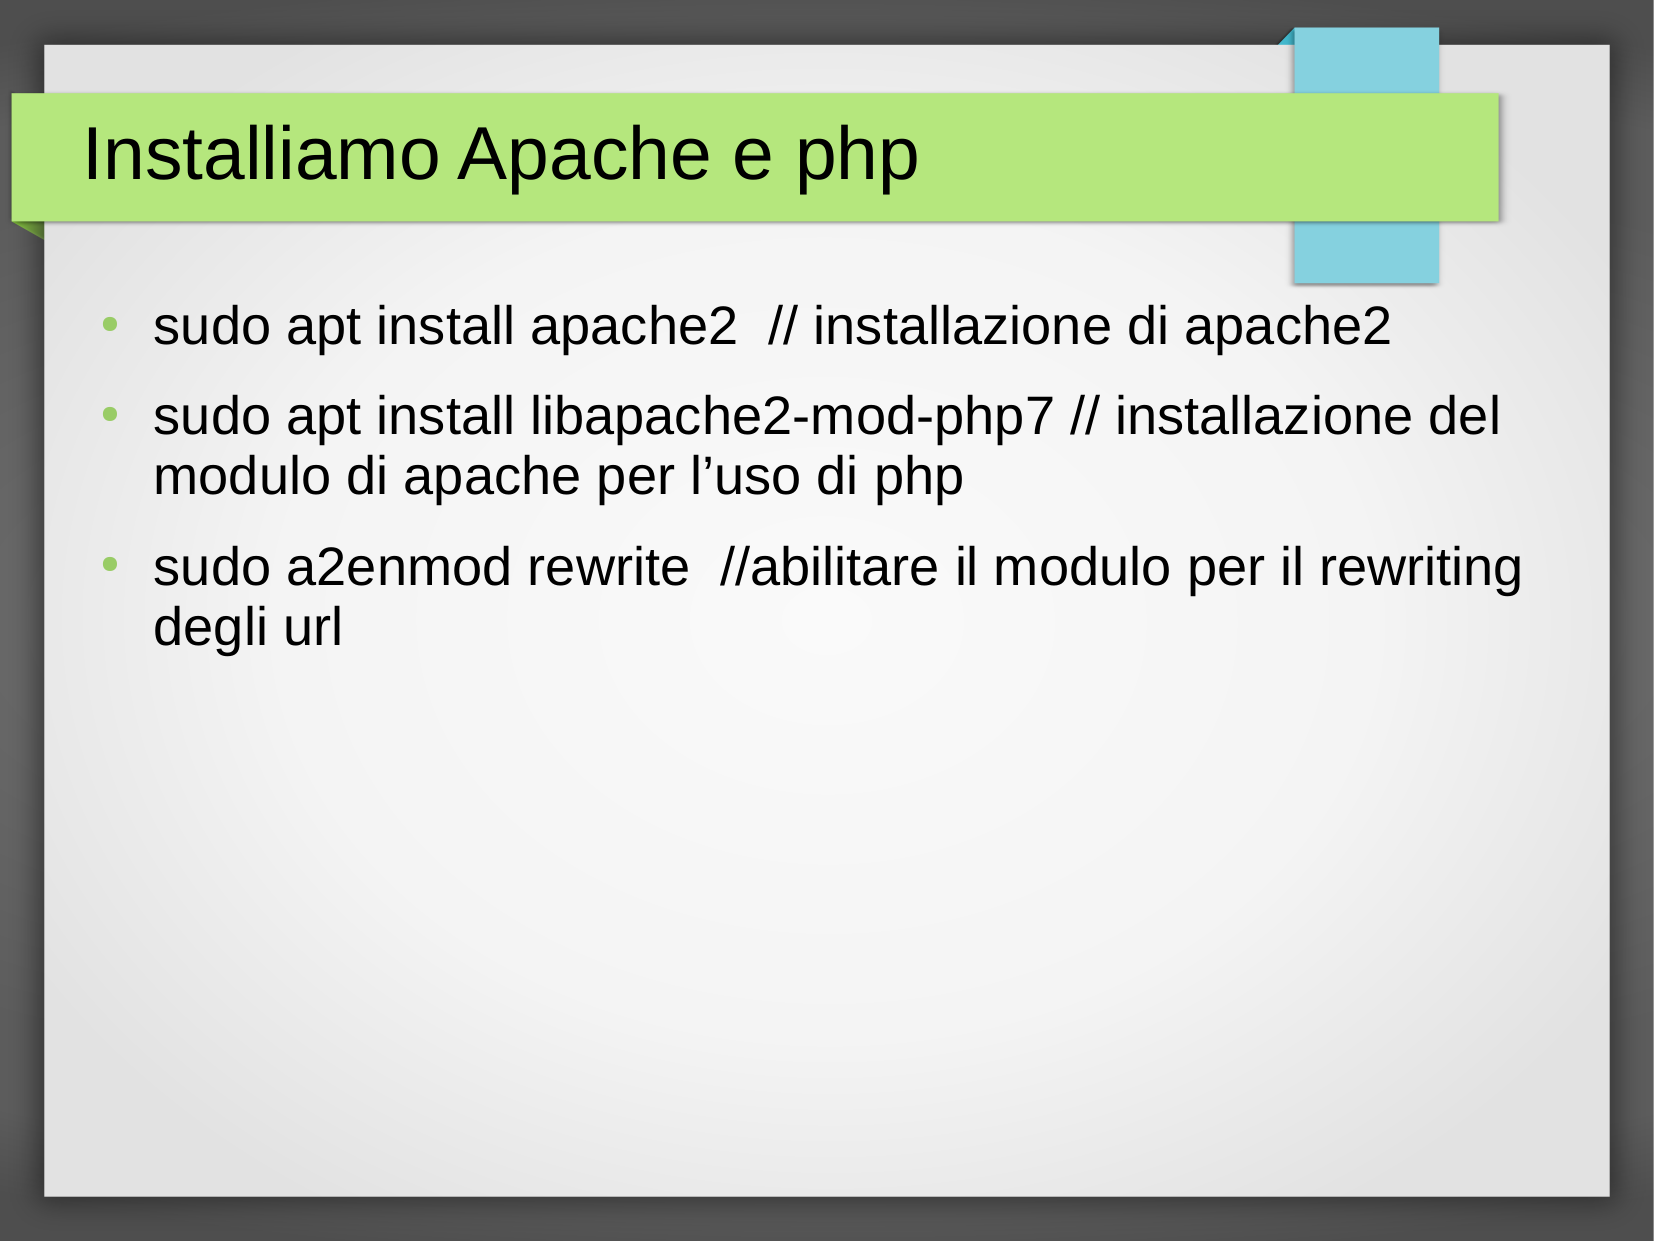

# Installiamo Apache e php
sudo apt install apache2 // installazione di apache2
sudo apt install libapache2-mod-php7 // installazione del modulo di apache per l’uso di php
sudo a2enmod rewrite //abilitare il modulo per il rewriting degli url